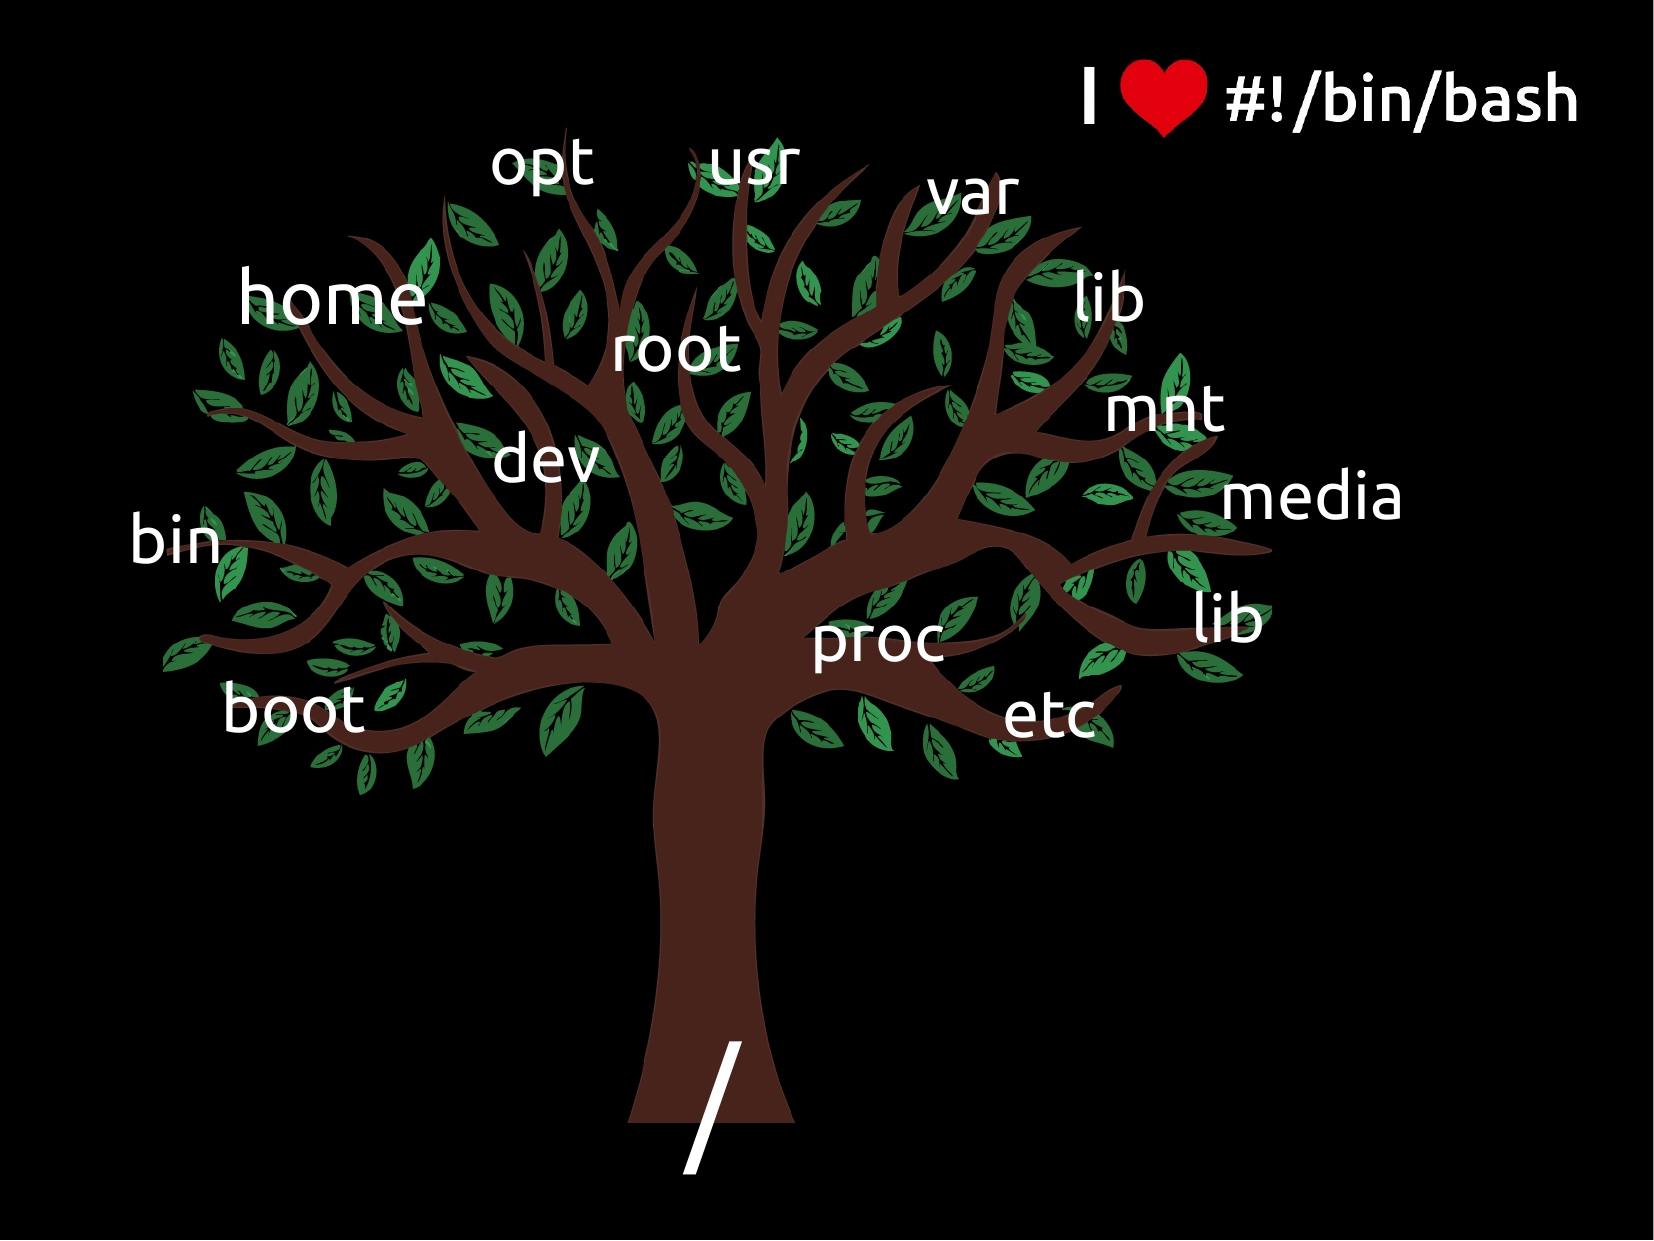

usr
opt
var
home
lib
root
mnt
dev
media
bin
lib
proc
boot
etc
/